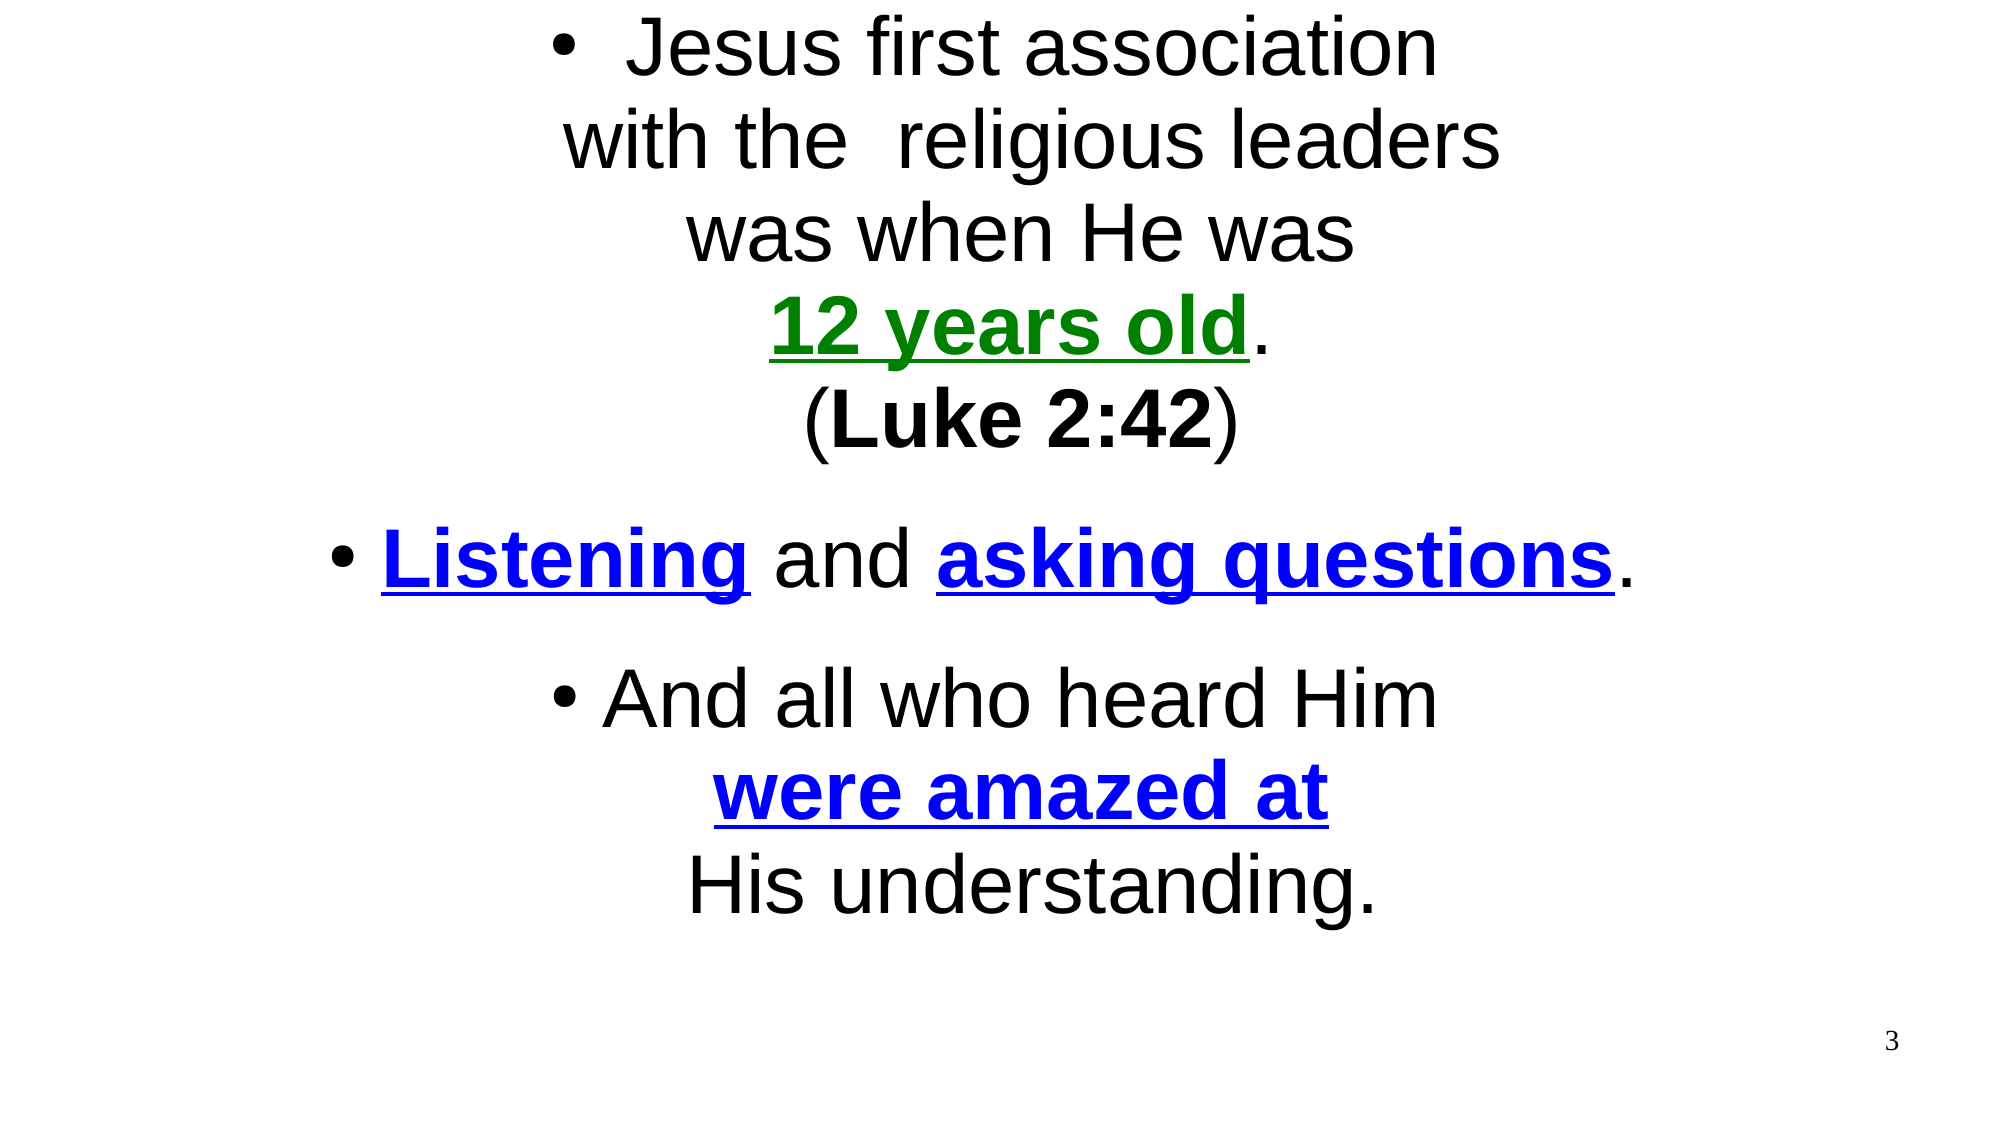

# Jesus first association with the religious leaders was when He was 12 years old.  (Luke 2:42)
Listening and asking questions.
And all who heard Him
were amazed at
His understanding.
3